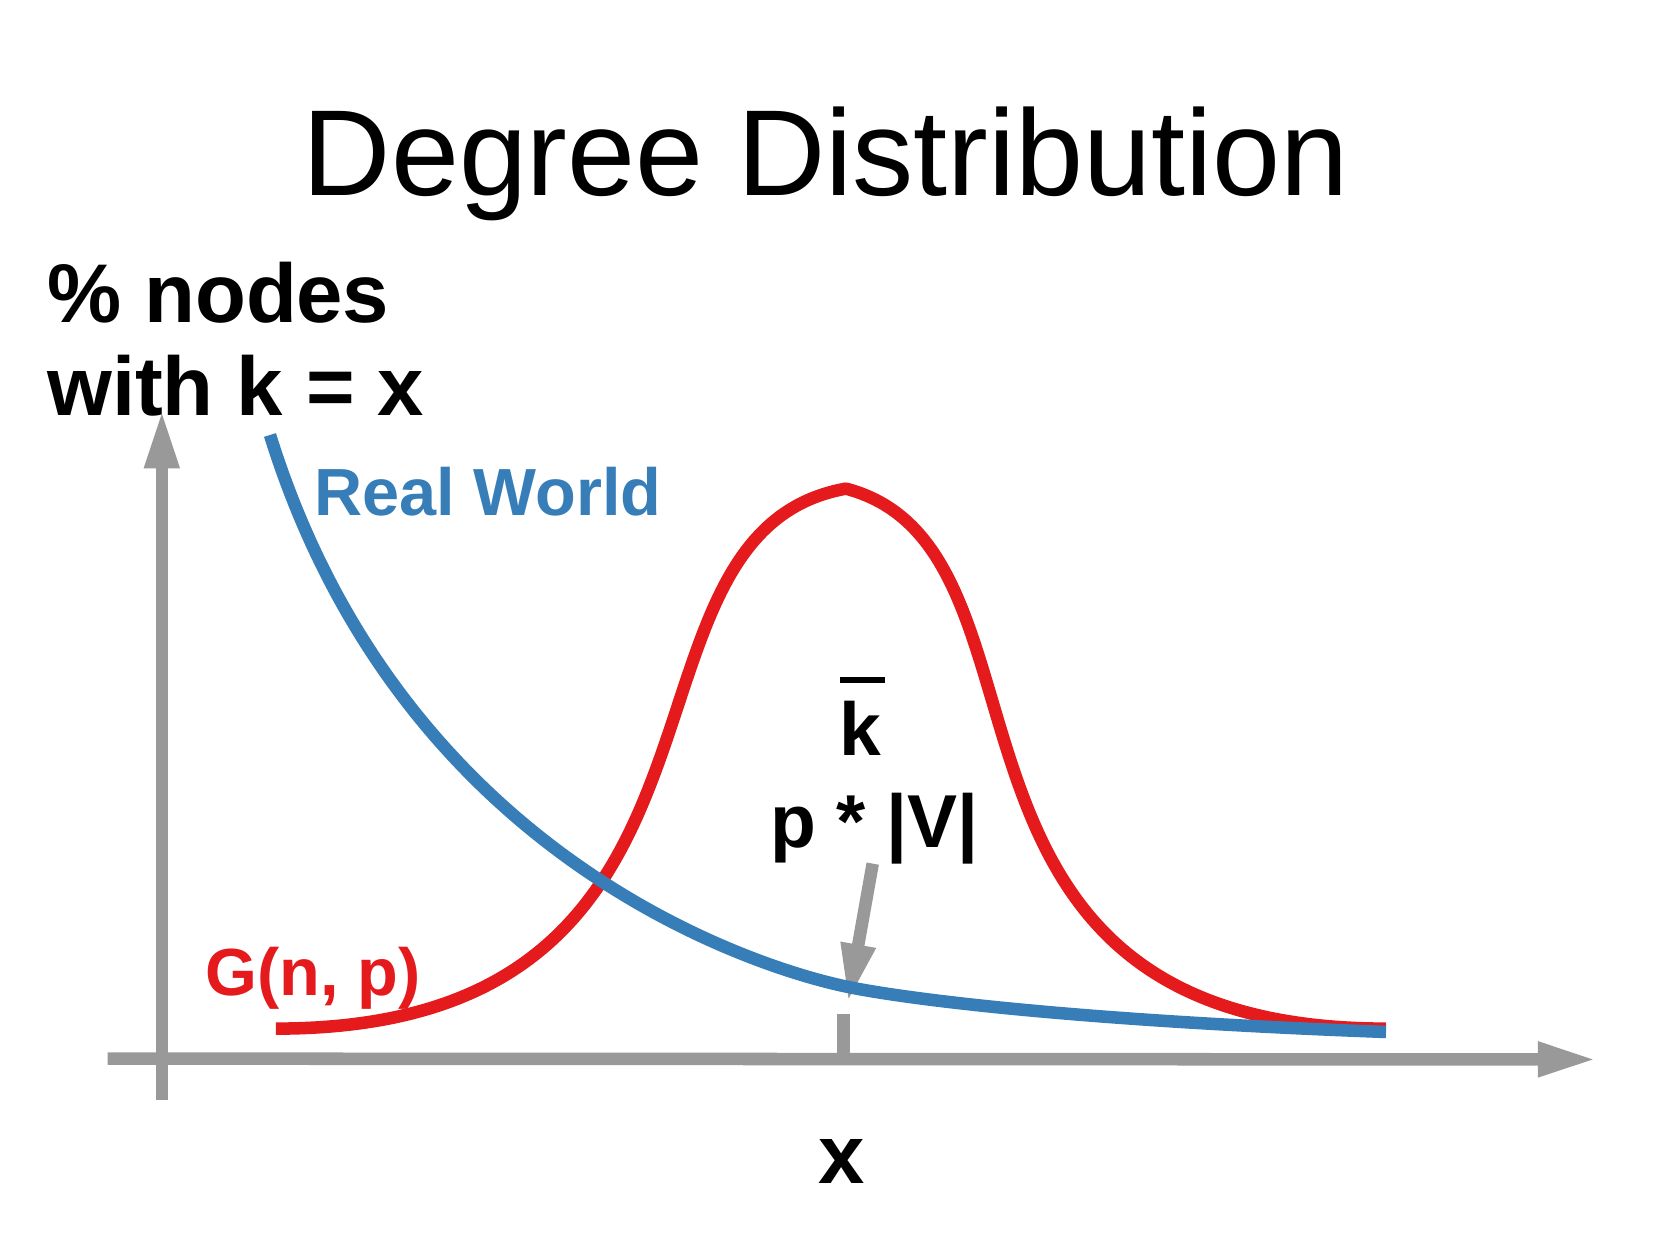

# Degree Distribution
% nodes
with k = x
Real World
k
p * |V|
G(n, p)
x